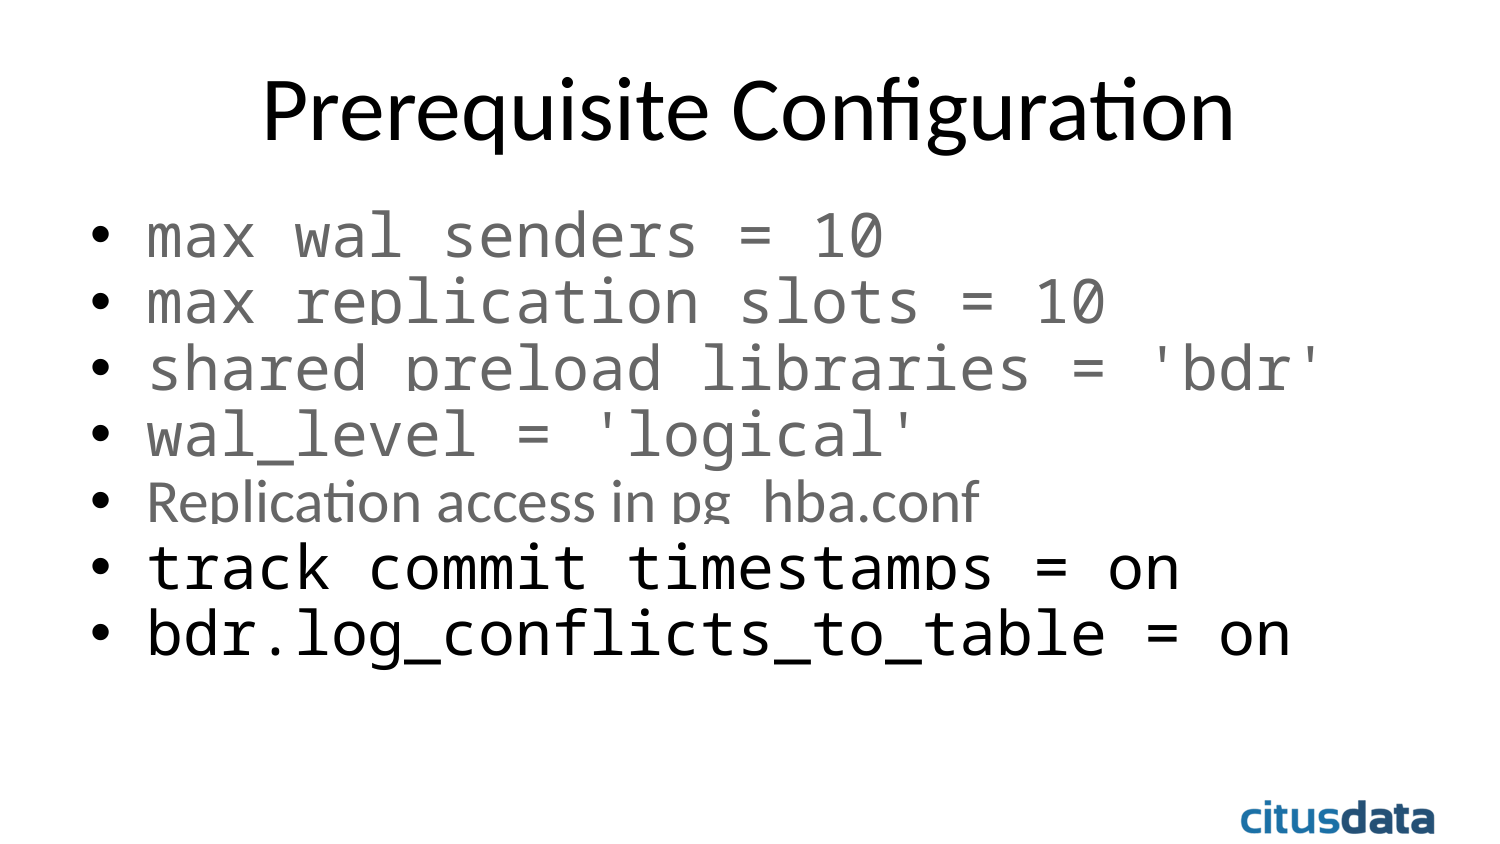

# Prerequisite Configuration
max_wal_senders = 10
max_replication_slots = 10
shared_preload_libraries = 'bdr'
wal_level = 'logical'
Replication access in pg_hba.conf
track_commit_timestamps = on
bdr.log_conflicts_to_table = on